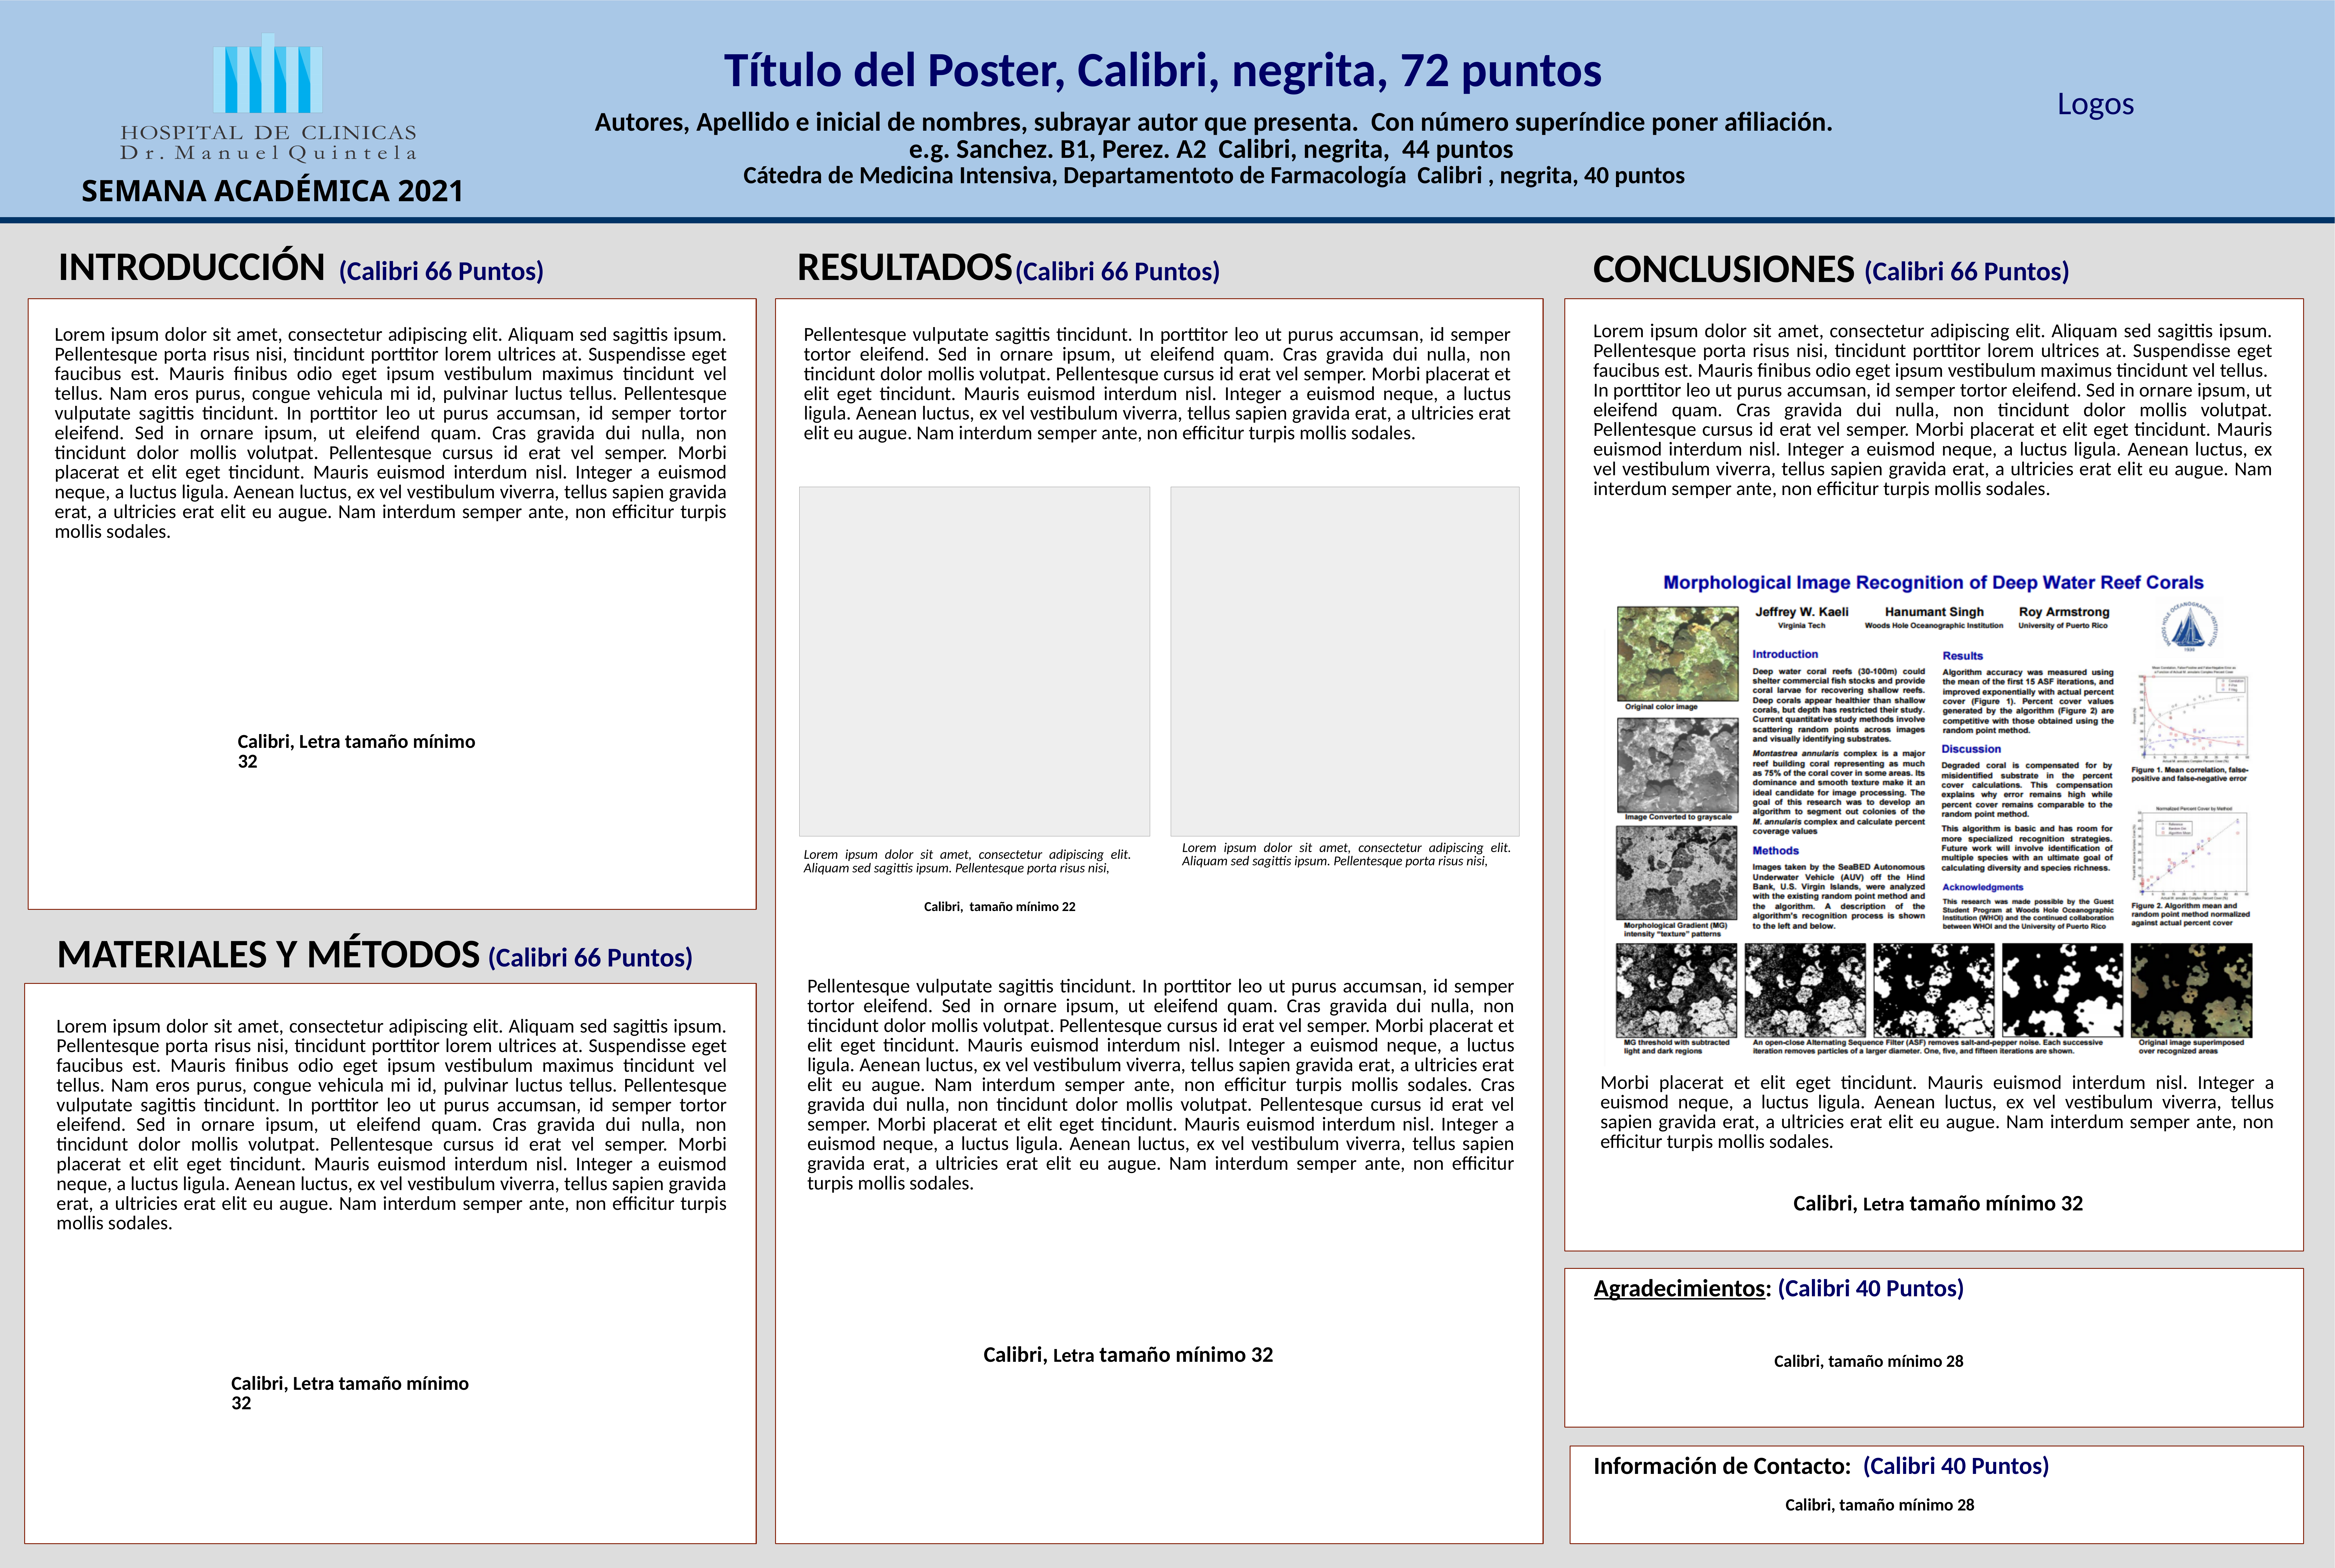

SEMANA ACADÉMICA 2021
Título del Poster, Calibri, negrita, 72 puntos
Logos
Autores, Apellido e inicial de nombres, subrayar autor que presenta. Con número superíndice poner afiliación.
e.g. Sanchez. B1, Perez. A2 Calibri, negrita, 44 puntos
Cátedra de Medicina Intensiva, Departamentoto de Farmacología Calibri , negrita, 40 puntos
INTRODUCCIÓN
RESULTADOS
CONCLUSIONES
(Calibri 66 Puntos)
(Calibri 66 Puntos)
(Calibri 66 Puntos)
Lorem ipsum dolor sit amet, consectetur adipiscing elit. Aliquam sed sagittis ipsum. Pellentesque porta risus nisi, tincidunt porttitor lorem ultrices at. Suspendisse eget faucibus est. Mauris finibus odio eget ipsum vestibulum maximus tincidunt vel tellus. In porttitor leo ut purus accumsan, id semper tortor eleifend. Sed in ornare ipsum, ut eleifend quam. Cras gravida dui nulla, non tincidunt dolor mollis volutpat. Pellentesque cursus id erat vel semper. Morbi placerat et elit eget tincidunt. Mauris euismod interdum nisl. Integer a euismod neque, a luctus ligula. Aenean luctus, ex vel vestibulum viverra, tellus sapien gravida erat, a ultricies erat elit eu augue. Nam interdum semper ante, non efficitur turpis mollis sodales.
Lorem ipsum dolor sit amet, consectetur adipiscing elit. Aliquam sed sagittis ipsum. Pellentesque porta risus nisi, tincidunt porttitor lorem ultrices at. Suspendisse eget faucibus est. Mauris finibus odio eget ipsum vestibulum maximus tincidunt vel tellus. Nam eros purus, congue vehicula mi id, pulvinar luctus tellus. Pellentesque vulputate sagittis tincidunt. In porttitor leo ut purus accumsan, id semper tortor eleifend. Sed in ornare ipsum, ut eleifend quam. Cras gravida dui nulla, non tincidunt dolor mollis volutpat. Pellentesque cursus id erat vel semper. Morbi placerat et elit eget tincidunt. Mauris euismod interdum nisl. Integer a euismod neque, a luctus ligula. Aenean luctus, ex vel vestibulum viverra, tellus sapien gravida erat, a ultricies erat elit eu augue. Nam interdum semper ante, non efficitur turpis mollis sodales.
Pellentesque vulputate sagittis tincidunt. In porttitor leo ut purus accumsan, id semper tortor eleifend. Sed in ornare ipsum, ut eleifend quam. Cras gravida dui nulla, non tincidunt dolor mollis volutpat. Pellentesque cursus id erat vel semper. Morbi placerat et elit eget tincidunt. Mauris euismod interdum nisl. Integer a euismod neque, a luctus ligula. Aenean luctus, ex vel vestibulum viverra, tellus sapien gravida erat, a ultricies erat elit eu augue. Nam interdum semper ante, non efficitur turpis mollis sodales.
Letra tamaño mínimo 30
Calibri, Letra tamaño mínimo 32
Lorem ipsum dolor sit amet, consectetur adipiscing elit. Aliquam sed sagittis ipsum. Pellentesque porta risus nisi,
Lorem ipsum dolor sit amet, consectetur adipiscing elit. Aliquam sed sagittis ipsum. Pellentesque porta risus nisi,
Calibri, tamaño mínimo 22
MATERIALES Y MÉTODOS
(Calibri 66 Puntos)
Pellentesque vulputate sagittis tincidunt. In porttitor leo ut purus accumsan, id semper tortor eleifend. Sed in ornare ipsum, ut eleifend quam. Cras gravida dui nulla, non tincidunt dolor mollis volutpat. Pellentesque cursus id erat vel semper. Morbi placerat et elit eget tincidunt. Mauris euismod interdum nisl. Integer a euismod neque, a luctus ligula. Aenean luctus, ex vel vestibulum viverra, tellus sapien gravida erat, a ultricies erat elit eu augue. Nam interdum semper ante, non efficitur turpis mollis sodales. Cras gravida dui nulla, non tincidunt dolor mollis volutpat. Pellentesque cursus id erat vel semper. Morbi placerat et elit eget tincidunt. Mauris euismod interdum nisl. Integer a euismod neque, a luctus ligula. Aenean luctus, ex vel vestibulum viverra, tellus sapien gravida erat, a ultricies erat elit eu augue. Nam interdum semper ante, non efficitur turpis mollis sodales.
Lorem ipsum dolor sit amet, consectetur adipiscing elit. Aliquam sed sagittis ipsum. Pellentesque porta risus nisi, tincidunt porttitor lorem ultrices at. Suspendisse eget faucibus est. Mauris finibus odio eget ipsum vestibulum maximus tincidunt vel tellus. Nam eros purus, congue vehicula mi id, pulvinar luctus tellus. Pellentesque vulputate sagittis tincidunt. In porttitor leo ut purus accumsan, id semper tortor eleifend. Sed in ornare ipsum, ut eleifend quam. Cras gravida dui nulla, non tincidunt dolor mollis volutpat. Pellentesque cursus id erat vel semper. Morbi placerat et elit eget tincidunt. Mauris euismod interdum nisl. Integer a euismod neque, a luctus ligula. Aenean luctus, ex vel vestibulum viverra, tellus sapien gravida erat, a ultricies erat elit eu augue. Nam interdum semper ante, non efficitur turpis mollis sodales.
Morbi placerat et elit eget tincidunt. Mauris euismod interdum nisl. Integer a euismod neque, a luctus ligula. Aenean luctus, ex vel vestibulum viverra, tellus sapien gravida erat, a ultricies erat elit eu augue. Nam interdum semper ante, non efficitur turpis mollis sodales.
Calibri, Letra tamaño mínimo 32
Agradecimientos: (Calibri 40 Puntos)
Calibri, Letra tamaño mínimo 32
Calibri, tamaño mínimo 28
Calibri, Letra tamaño mínimo 32
Información de Contacto: (Calibri 40 Puntos)
Calibri, tamaño mínimo 28